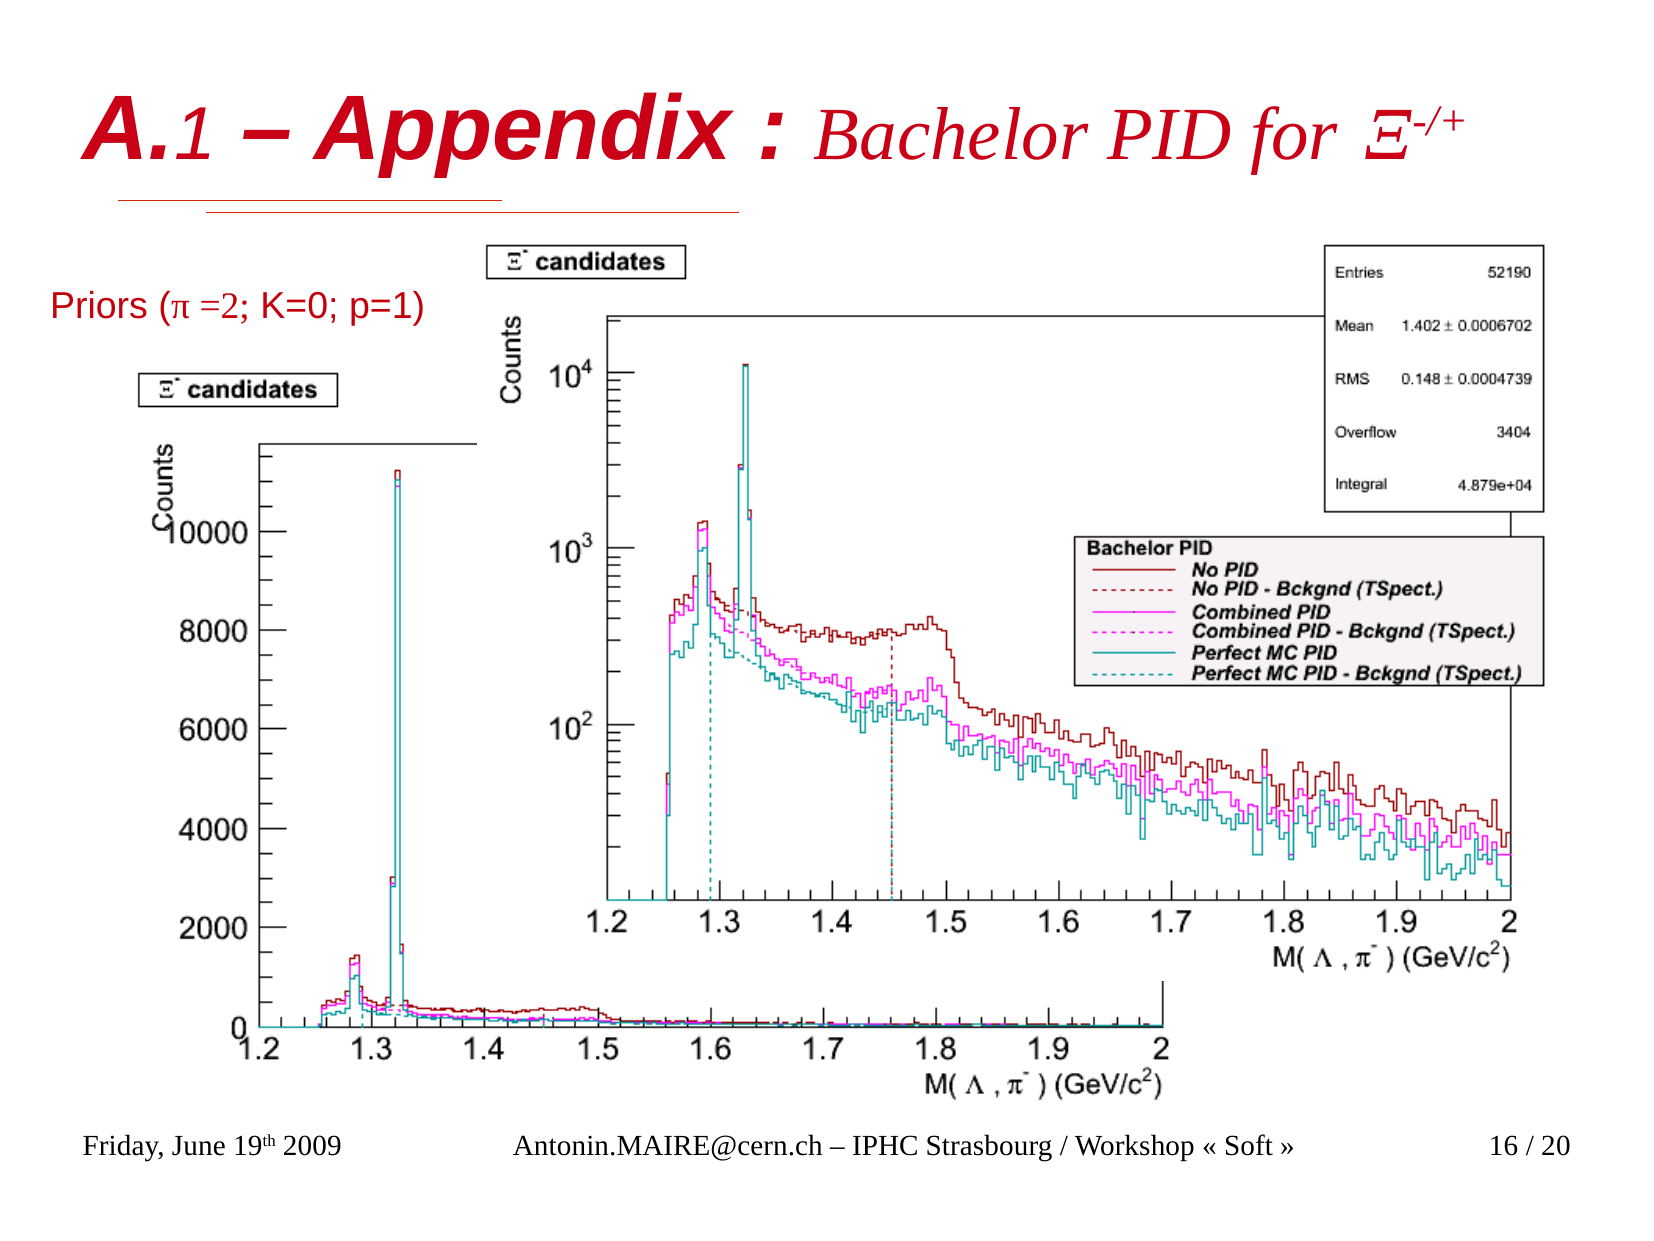

# A.1 – Appendix : Bachelor PID for Ξ-/+
Priors (π =2; K=0; p=1)
Mon, March 31st, 2008
Antonin Maire - IPHC Strasbourg / AliceWeek Apr. 08
16